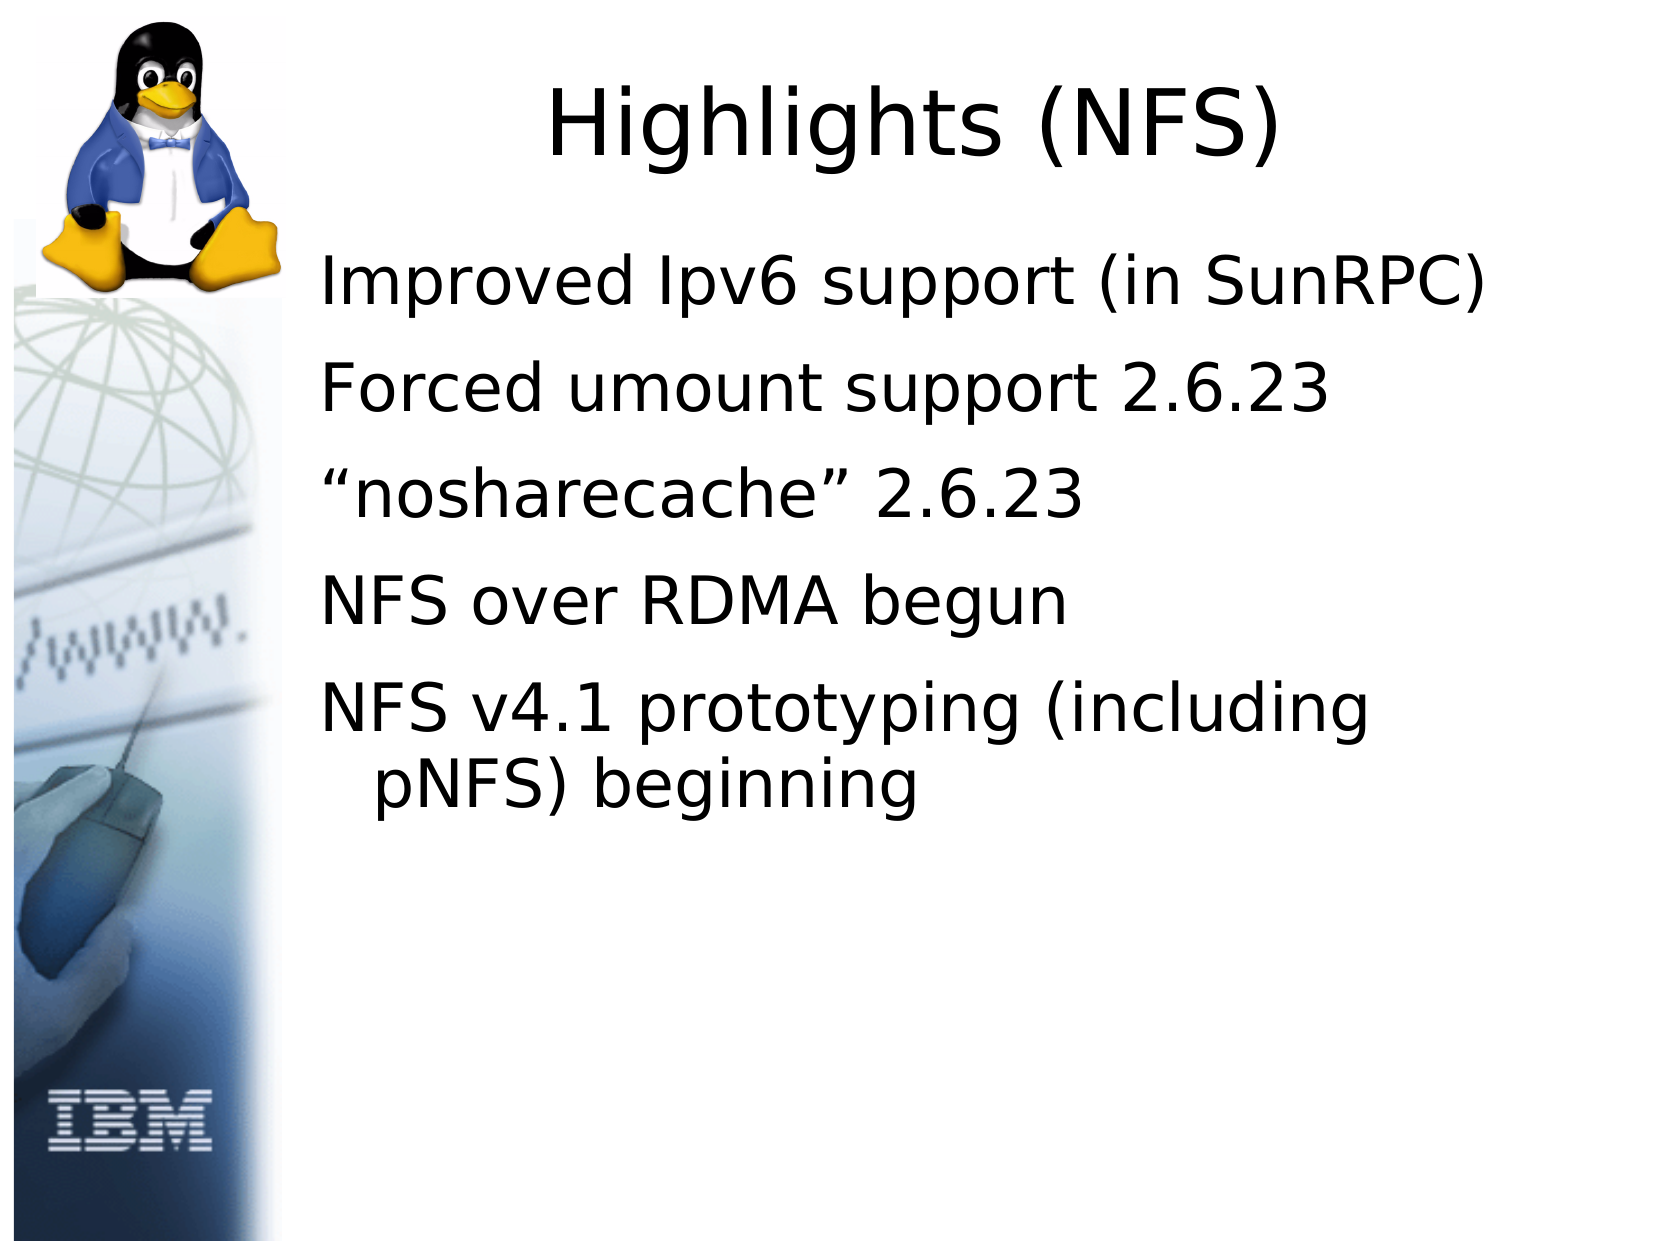

# Highlights (NFS)
Improved Ipv6 support (in SunRPC)
Forced umount support 2.6.23
“nosharecache” 2.6.23
NFS over RDMA begun
NFS v4.1 prototyping (including pNFS) beginning